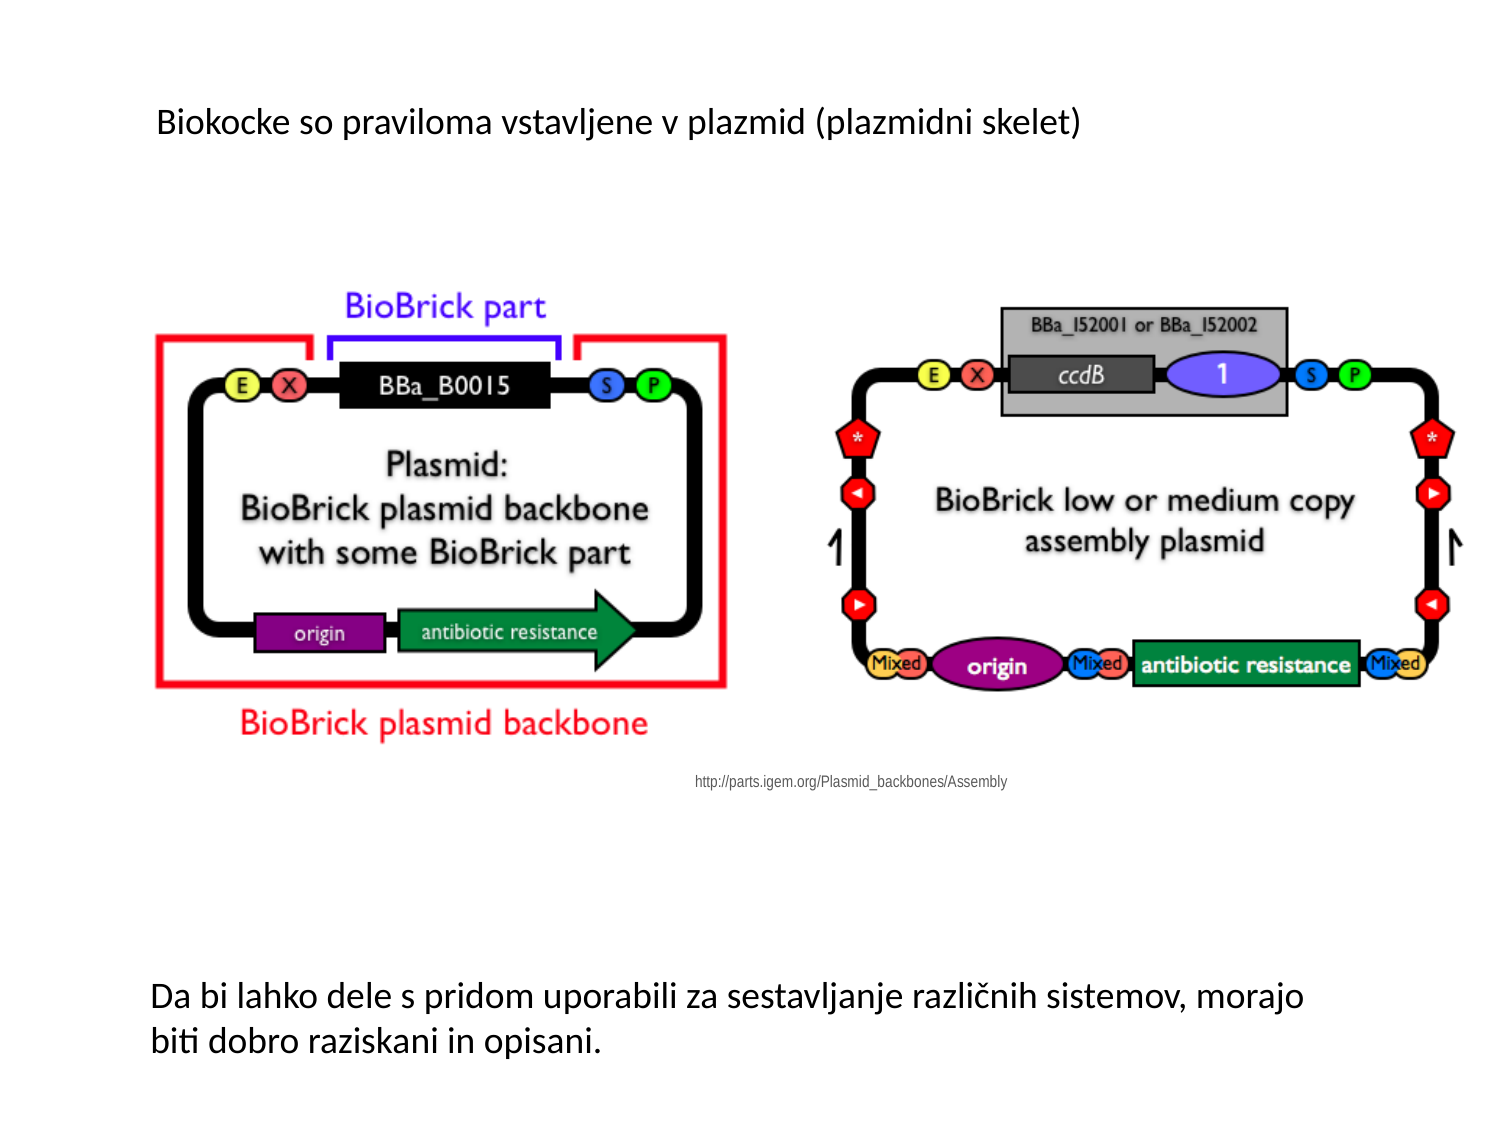

Biokocke so praviloma vstavljene v plazmid (plazmidni skelet)
http://parts.igem.org/Plasmid_backbones/Assembly
Da bi lahko dele s pridom uporabili za sestavljanje različnih sistemov, morajo biti dobro raziskani in opisani.